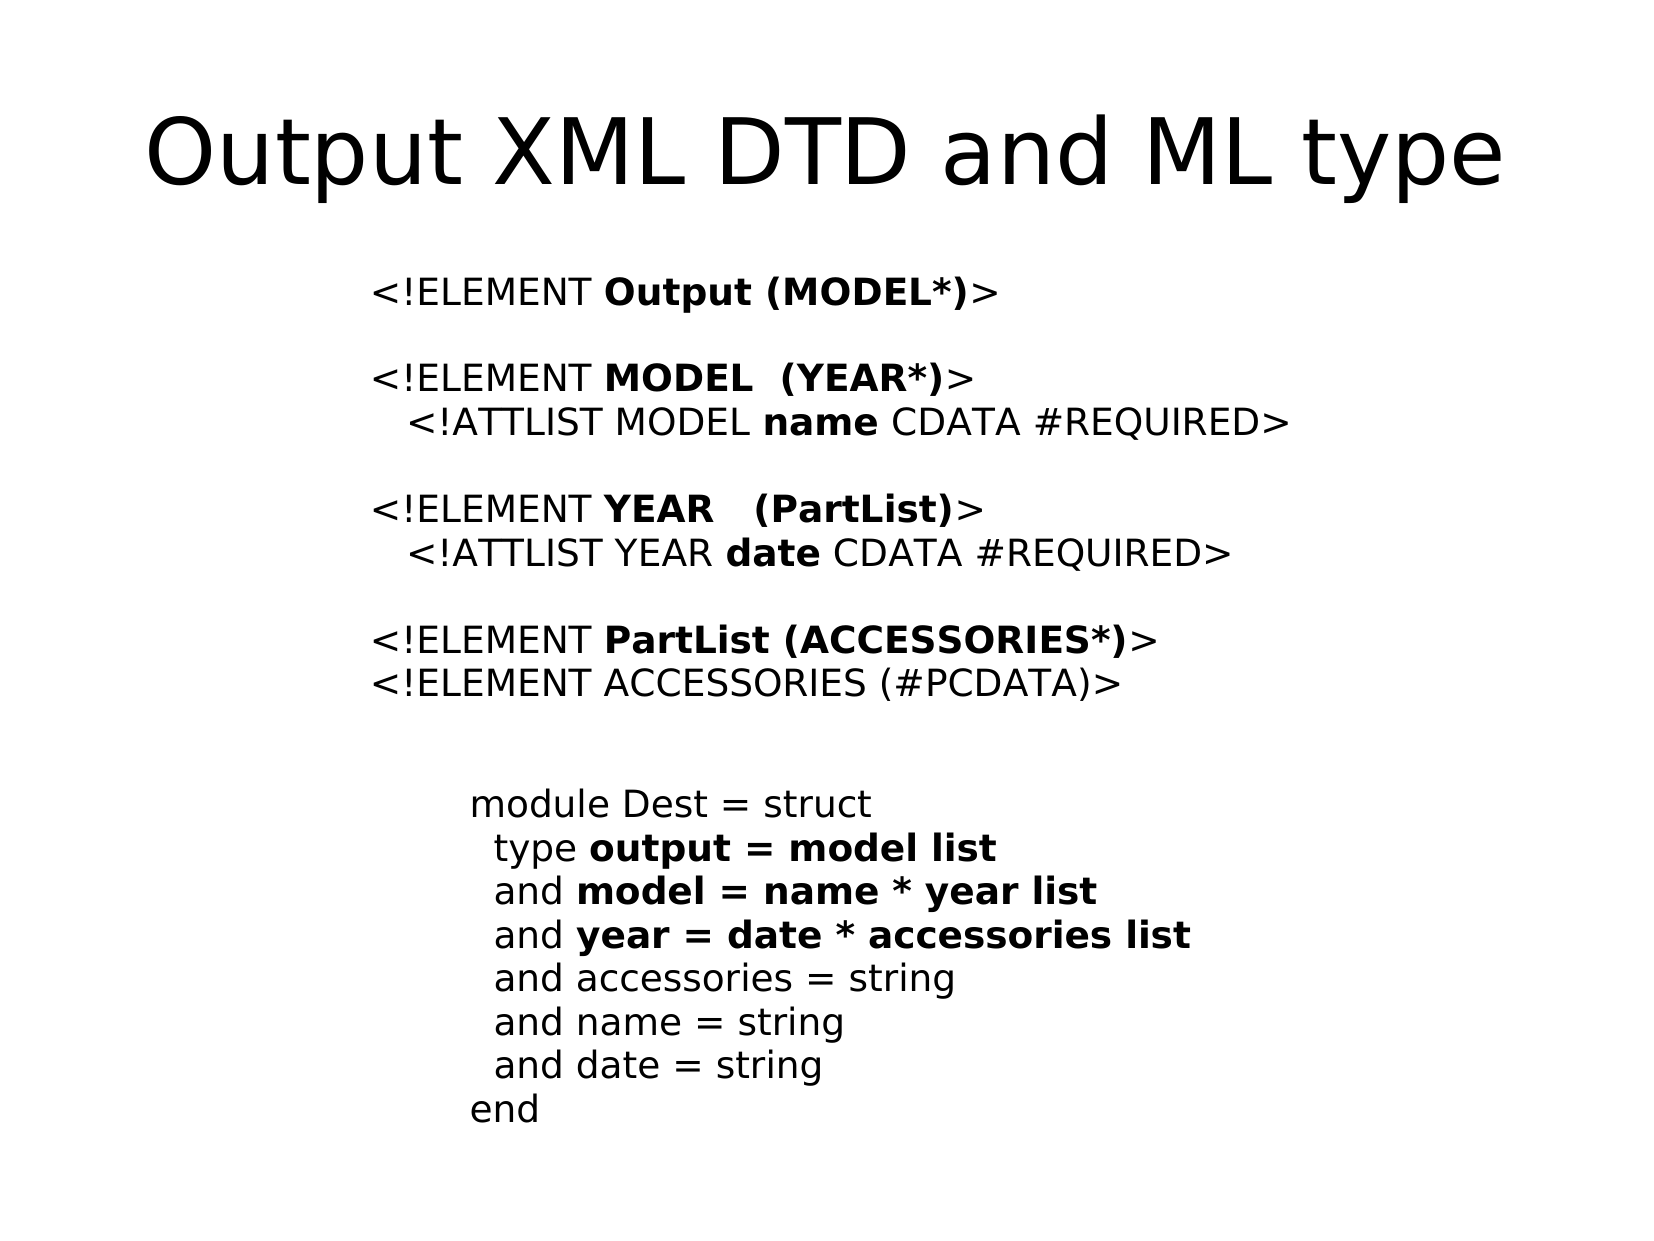

# Output XML DTD and ML type
<!ELEMENT Output (MODEL*)>
<!ELEMENT MODEL (YEAR*)>
 <!ATTLIST MODEL name CDATA #REQUIRED>
<!ELEMENT YEAR (PartList)>
 <!ATTLIST YEAR date CDATA #REQUIRED>
<!ELEMENT PartList (ACCESSORIES*)>
<!ELEMENT ACCESSORIES (#PCDATA)>
module Dest = struct
 type output = model list
 and model = name * year list
 and year = date * accessories list
 and accessories = string
 and name = string
 and date = string
end